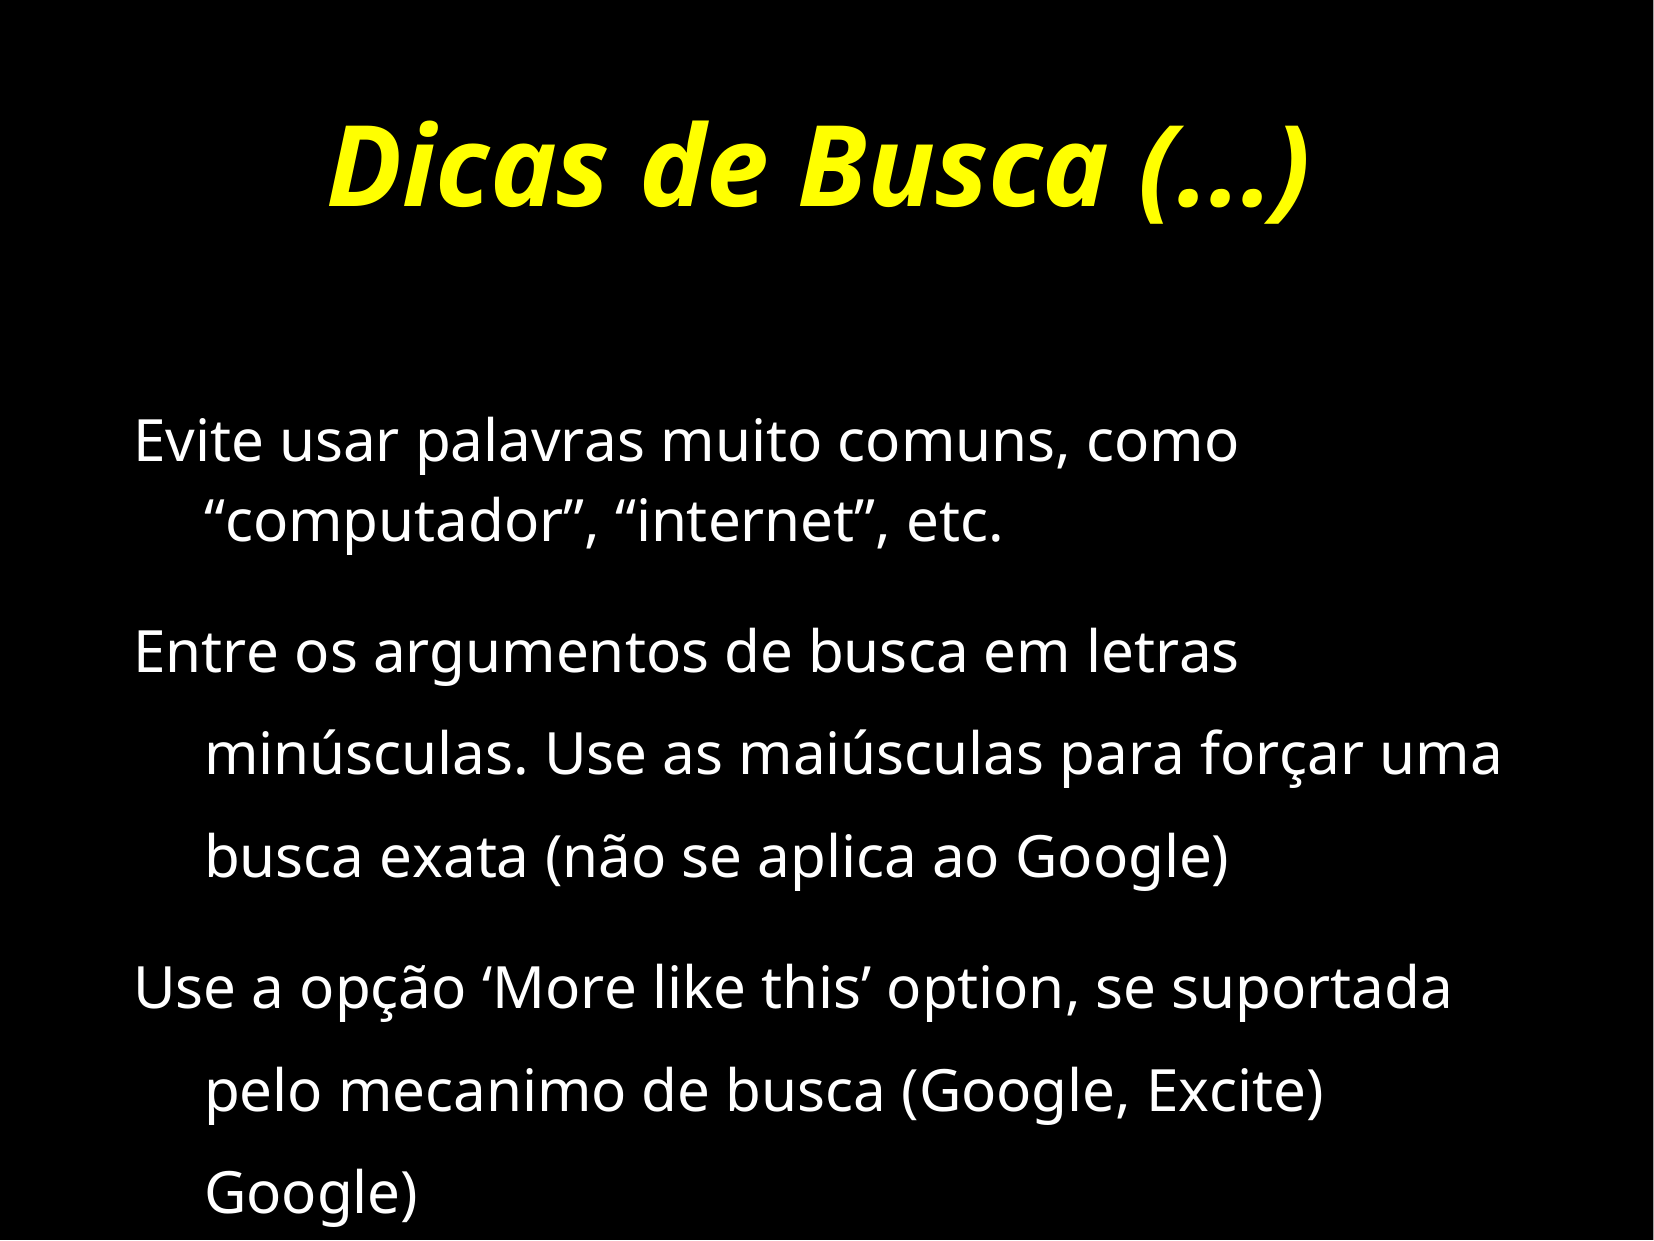

# Dicas de Busca (...)
Evite usar palavras muito comuns, como “computador”, “internet”, etc.
Entre os argumentos de busca em letras minúsculas. Use as maiúsculas para forçar uma busca exata (não se aplica ao Google)
Use a opção ‘More like this’ option, se suportada pelo mecanimo de busca (Google, Excite) Google)